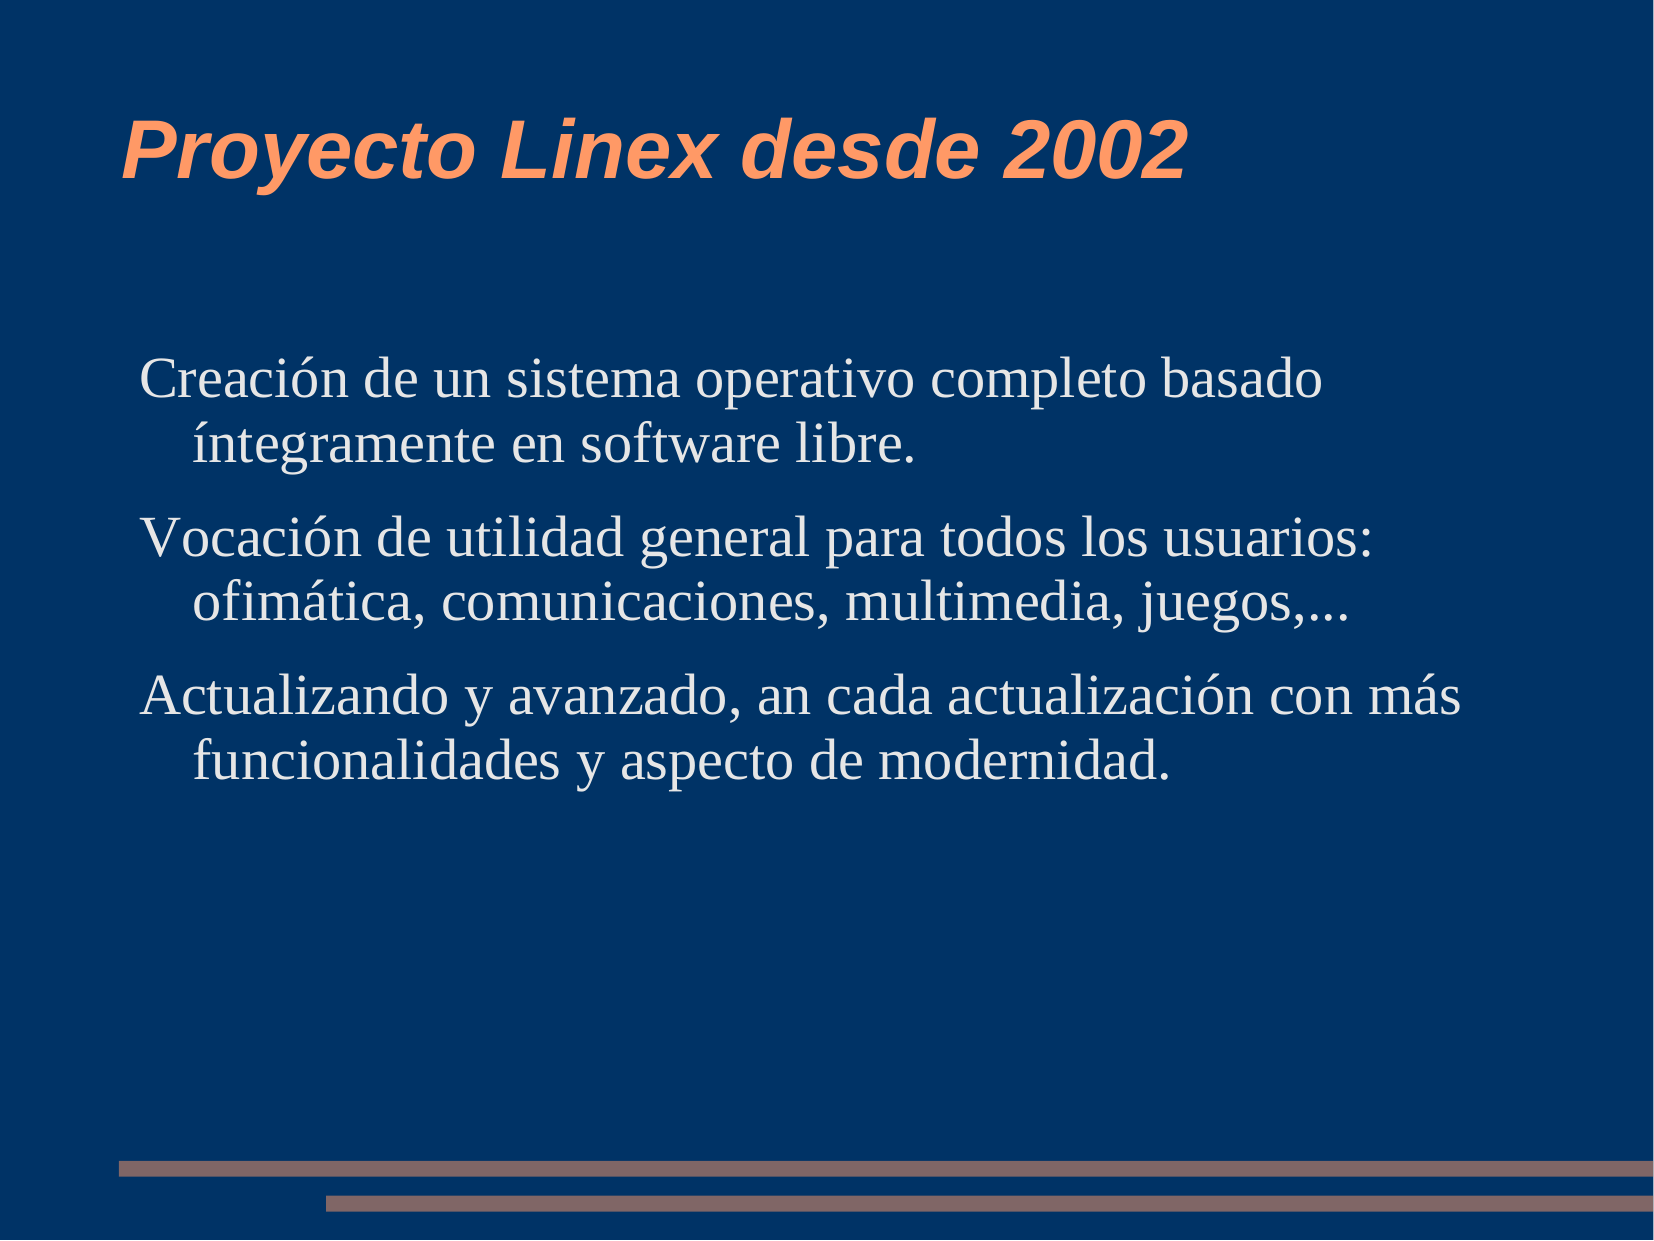

# Proyecto Linex desde 2002
Creación de un sistema operativo completo basado íntegramente en software libre.
Vocación de utilidad general para todos los usuarios: ofimática, comunicaciones, multimedia, juegos,...
Actualizando y avanzado, an cada actualización con más funcionalidades y aspecto de modernidad.